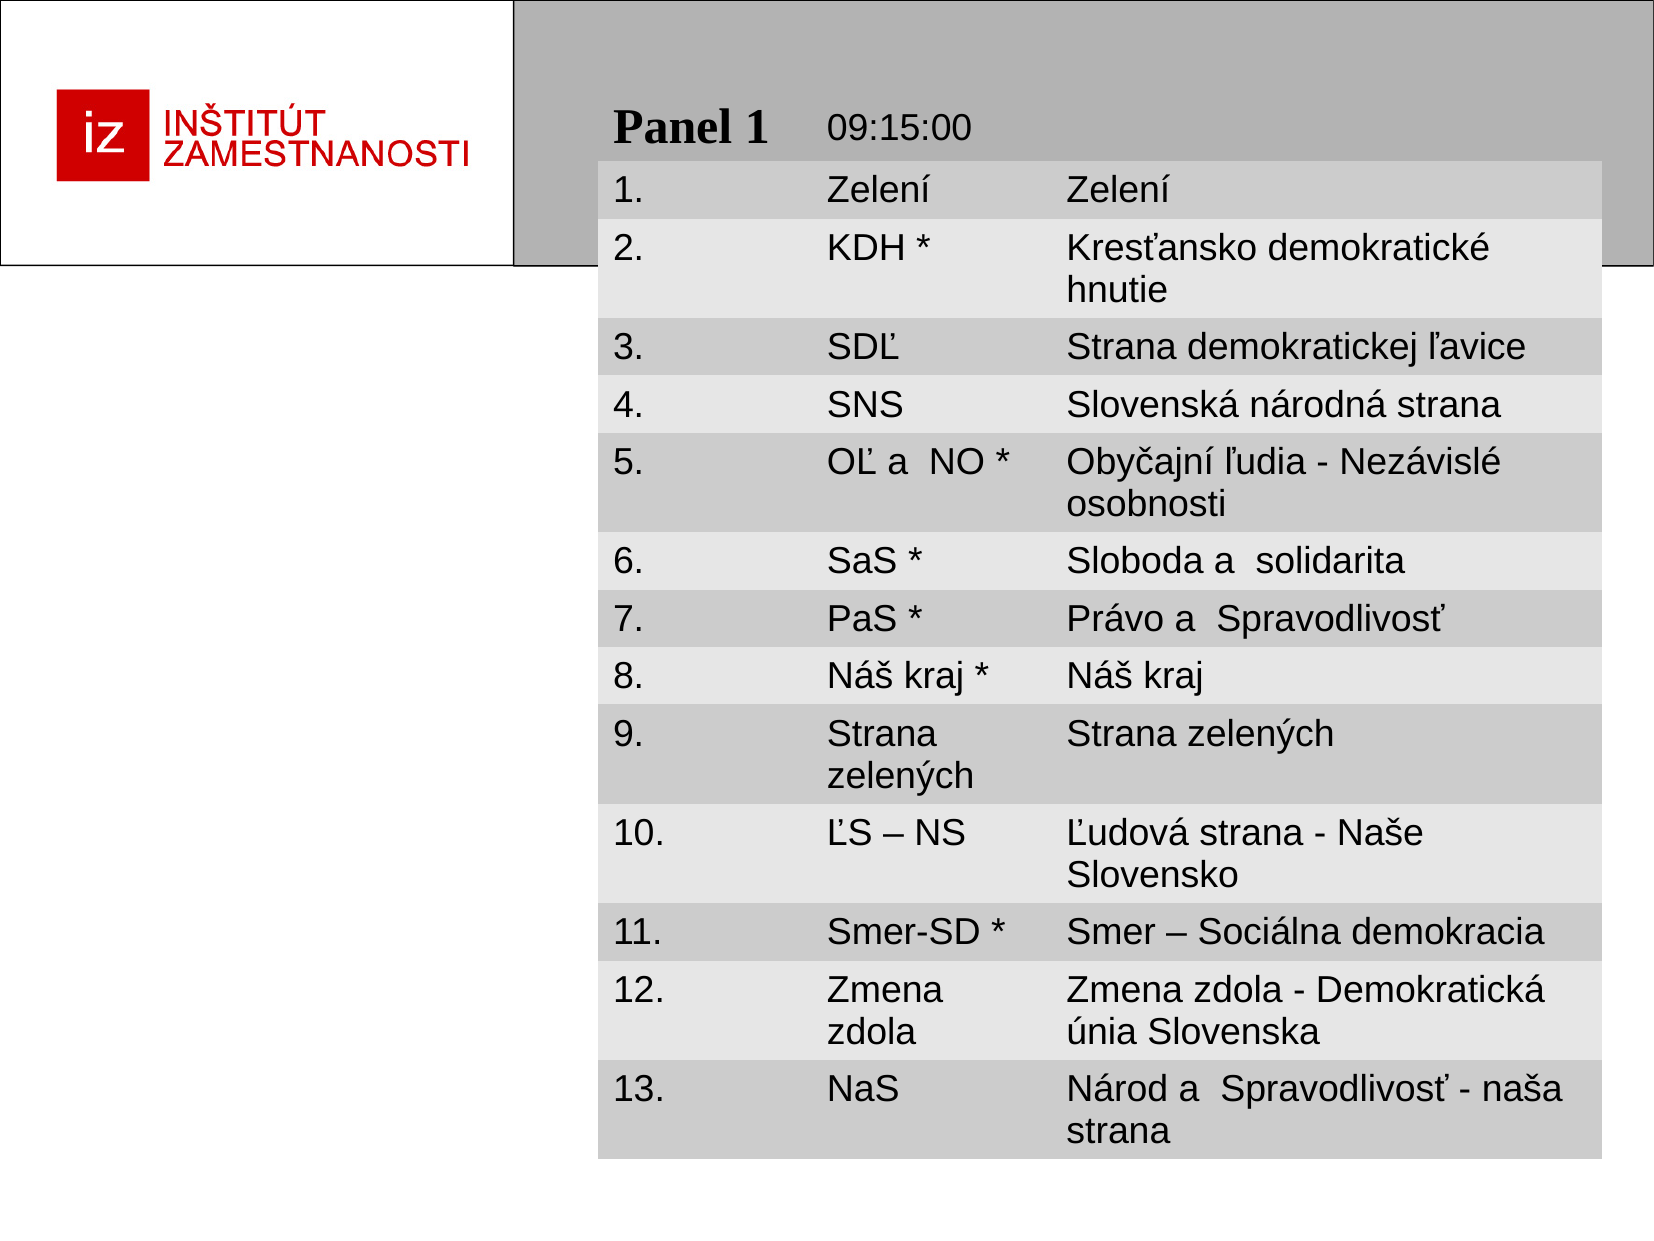

# Panel 1
| Panel 1 | 09:15:00 | |
| --- | --- | --- |
| 1. | Zelení | Zelení |
| 2. | KDH \* | Kresťansko demokratické hnutie |
| 3. | SDĽ | Strana demokratickej ľavice |
| 4. | SNS | Slovenská národná strana |
| 5. | OĽ a  NO \* | Obyčajní ľudia - Nezávislé osobnosti |
| 6. | SaS \* | Sloboda a  solidarita |
| 7. | PaS \* | Právo a  Spravodlivosť |
| 8. | Náš kraj \* | Náš kraj |
| 9. | Strana zelených | Strana zelených |
| 10. | ĽS – NS | Ľudová strana - Naše Slovensko |
| 11. | Smer-SD \* | Smer – Sociálna demokracia |
| 12. | Zmena zdola | Zmena zdola - Demokratická únia Slovenska |
| 13. | NaS | Národ a  Spravodlivosť - naša strana |